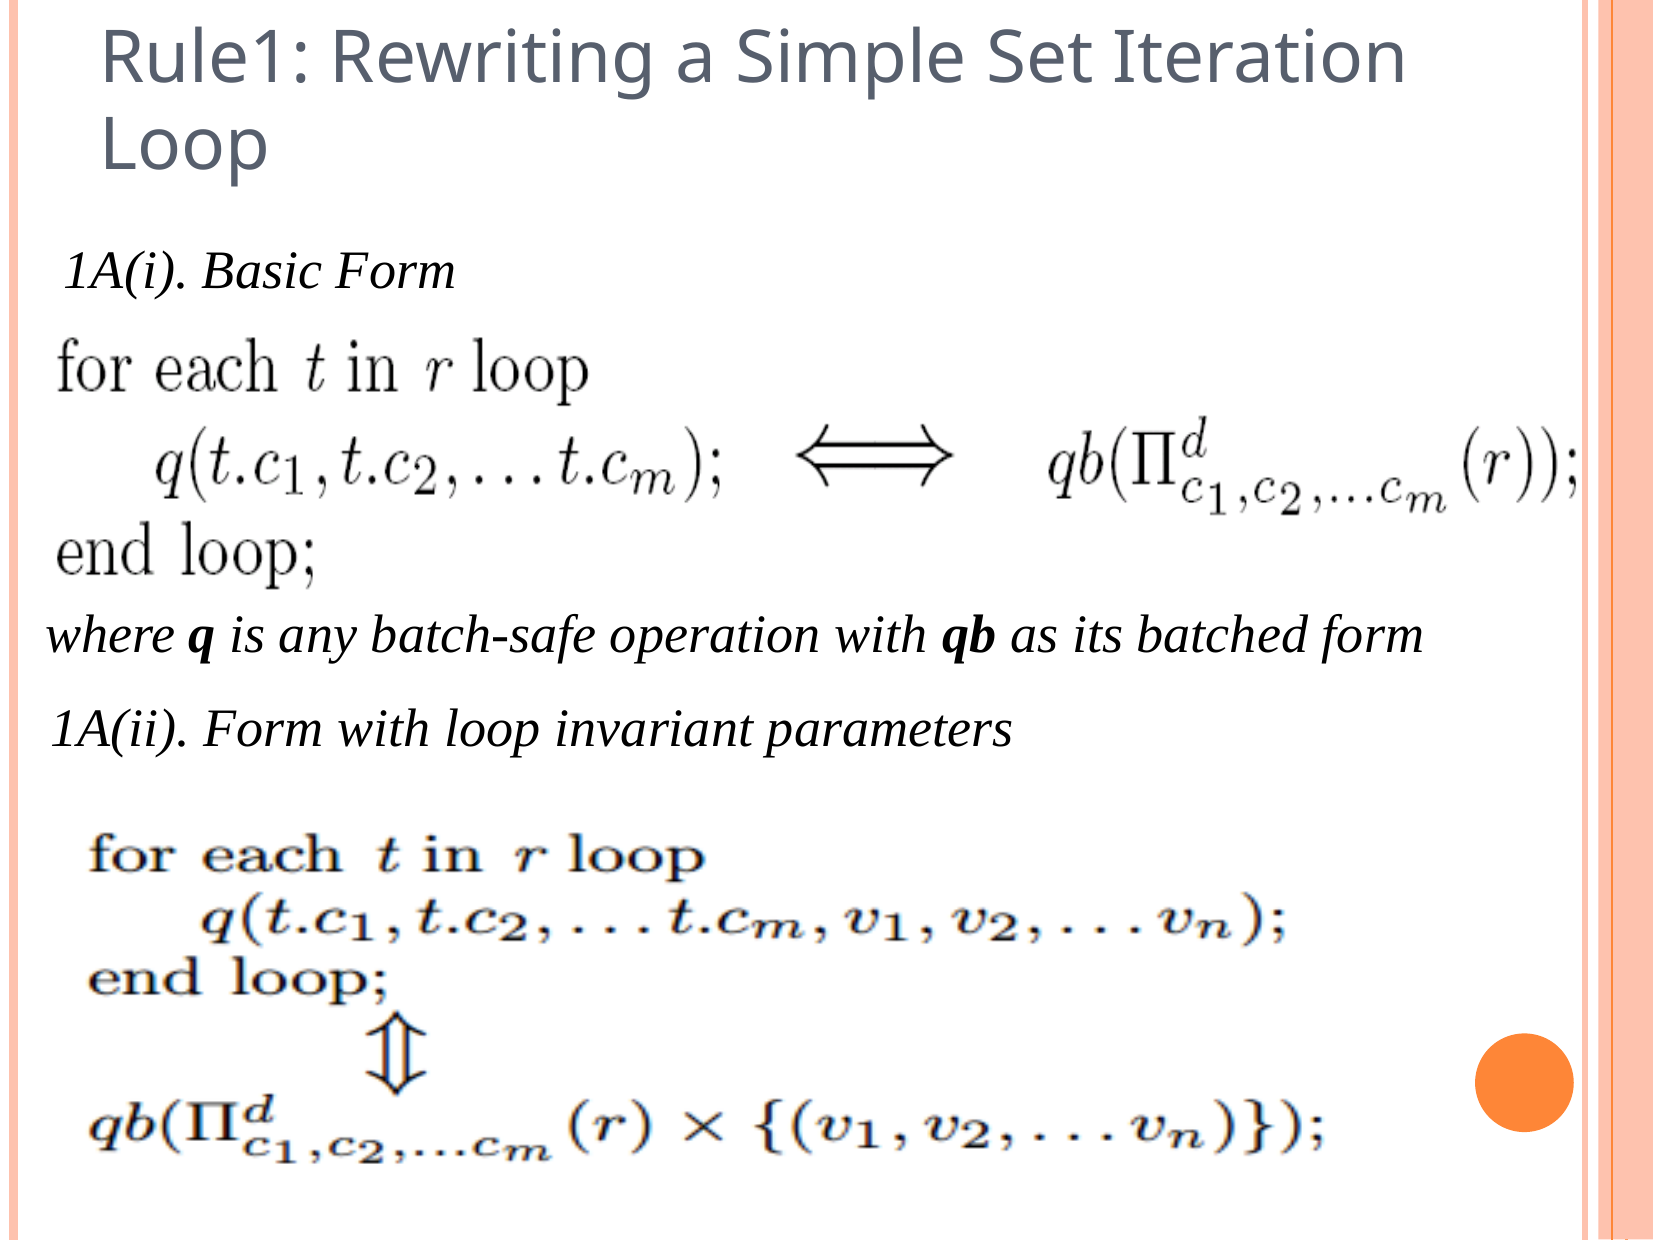

Rule1: Rewriting a Simple Set Iteration Loop
1A(i). Basic Form
1A(i) Basic Form
where q is any batch-safe operation with qb as its batched form
1A(ii). Form with loop invariant parameters
/56